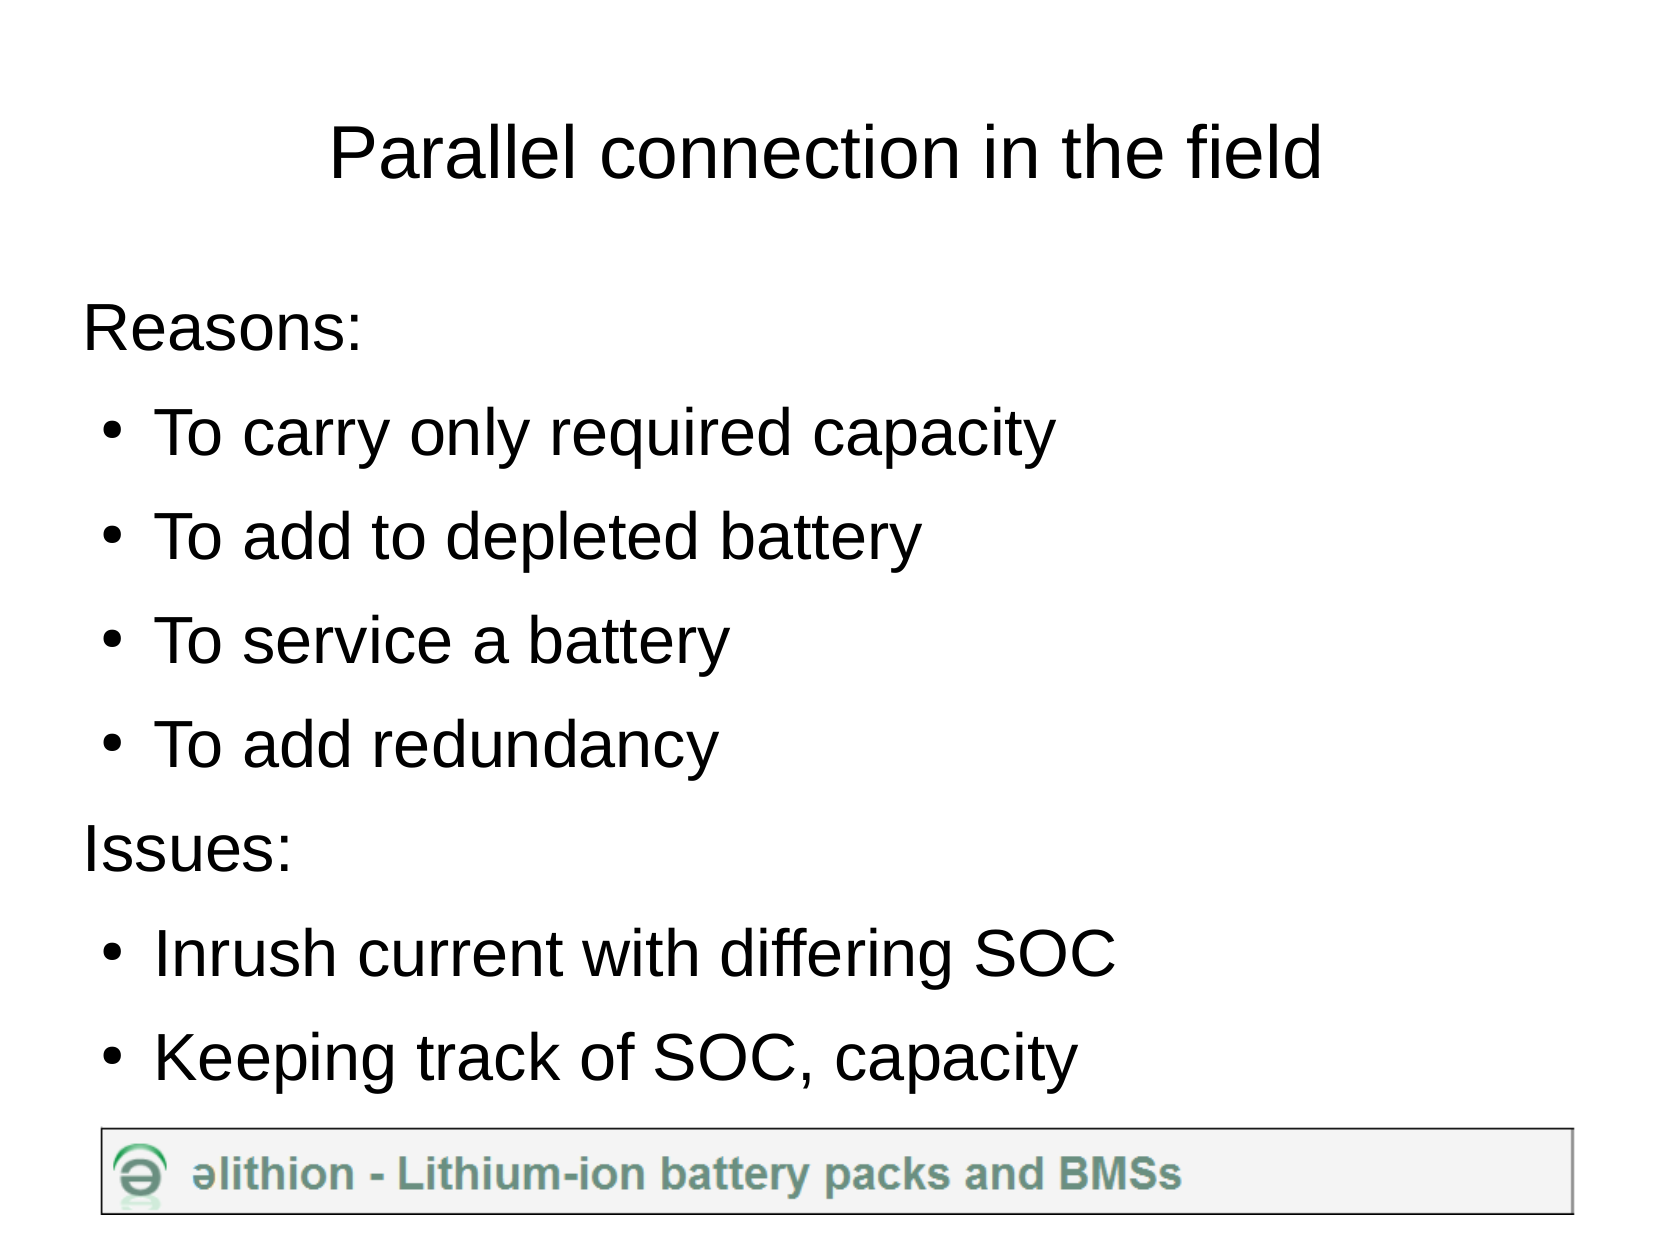

# Parallel connection in the field
Reasons:
To carry only required capacity
To add to depleted battery
To service a battery
To add redundancy
Issues:
Inrush current with differing SOC
Keeping track of SOC, capacity